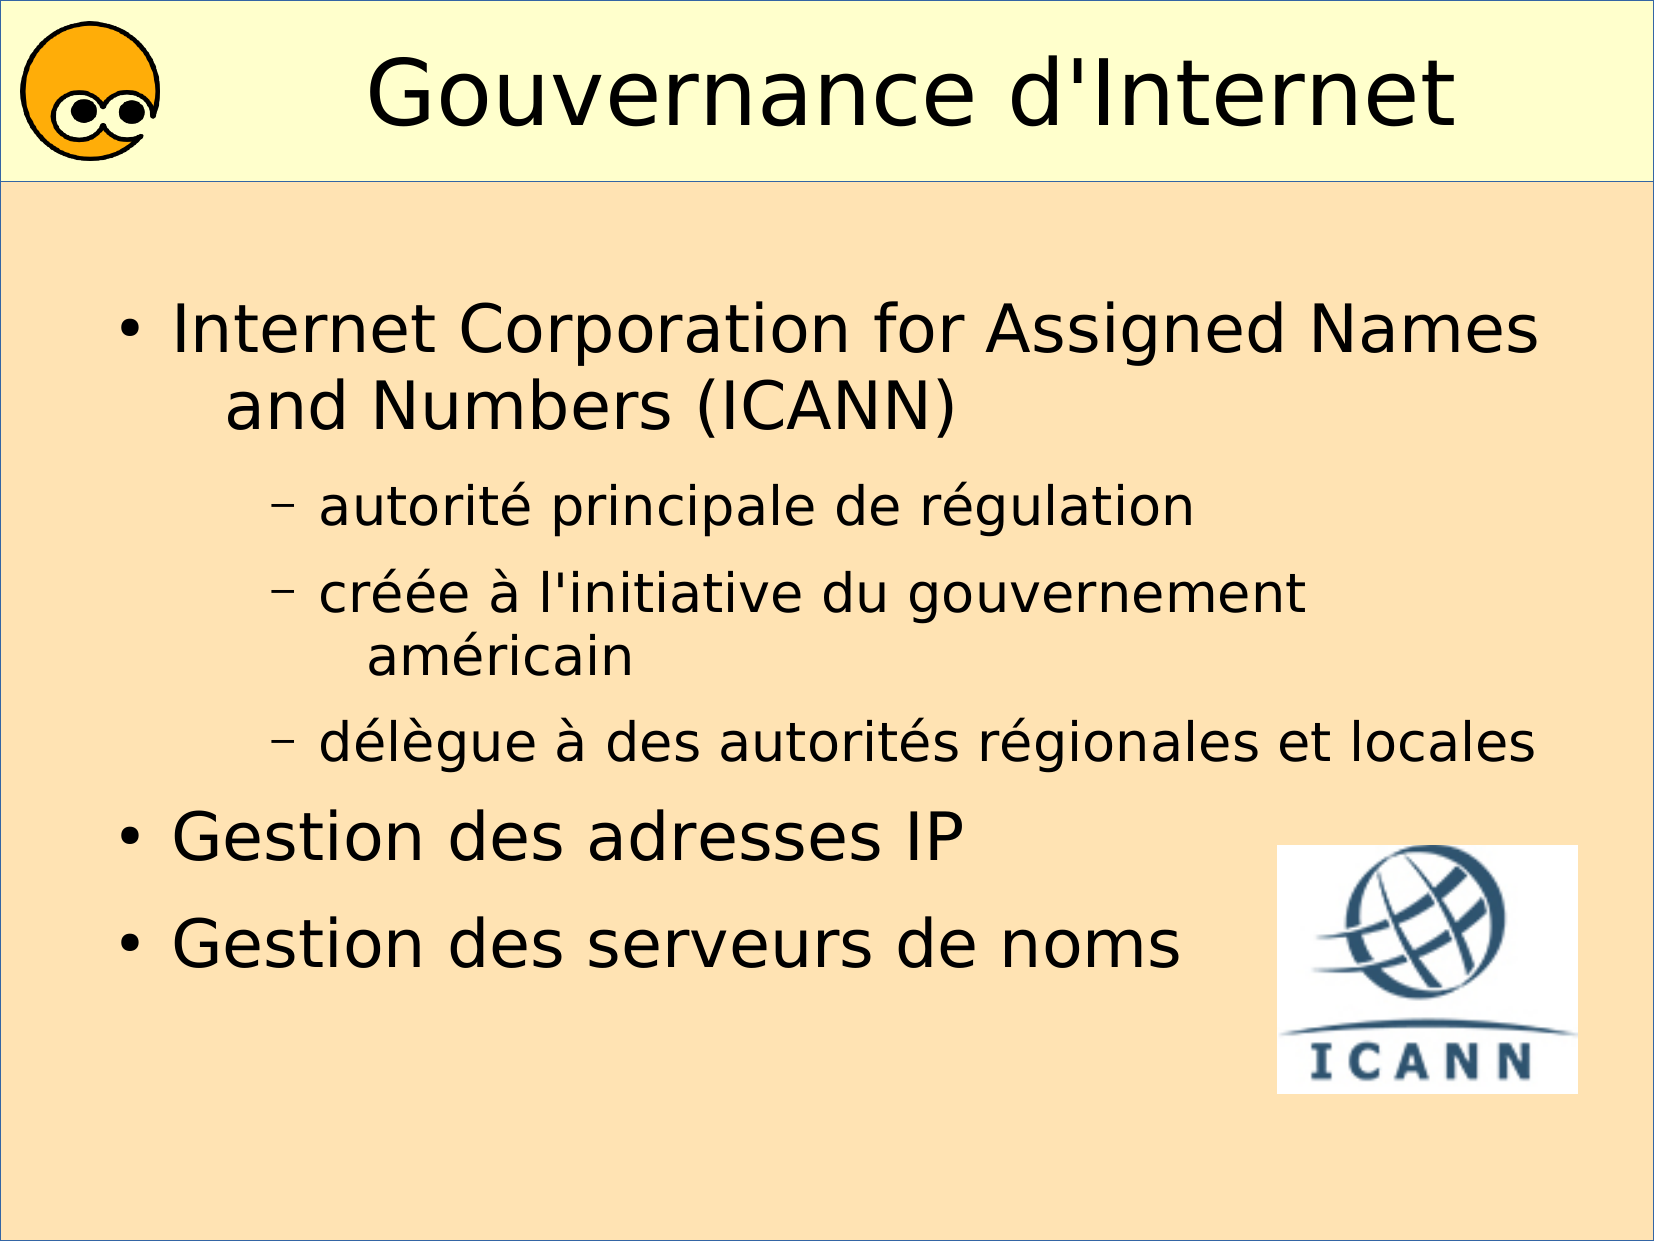

# Gouvernance d'Internet
Internet Corporation for Assigned Names and Numbers (ICANN)
autorité principale de régulation
créée à l'initiative du gouvernement américain
délègue à des autorités régionales et locales
Gestion des adresses IP
Gestion des serveurs de noms